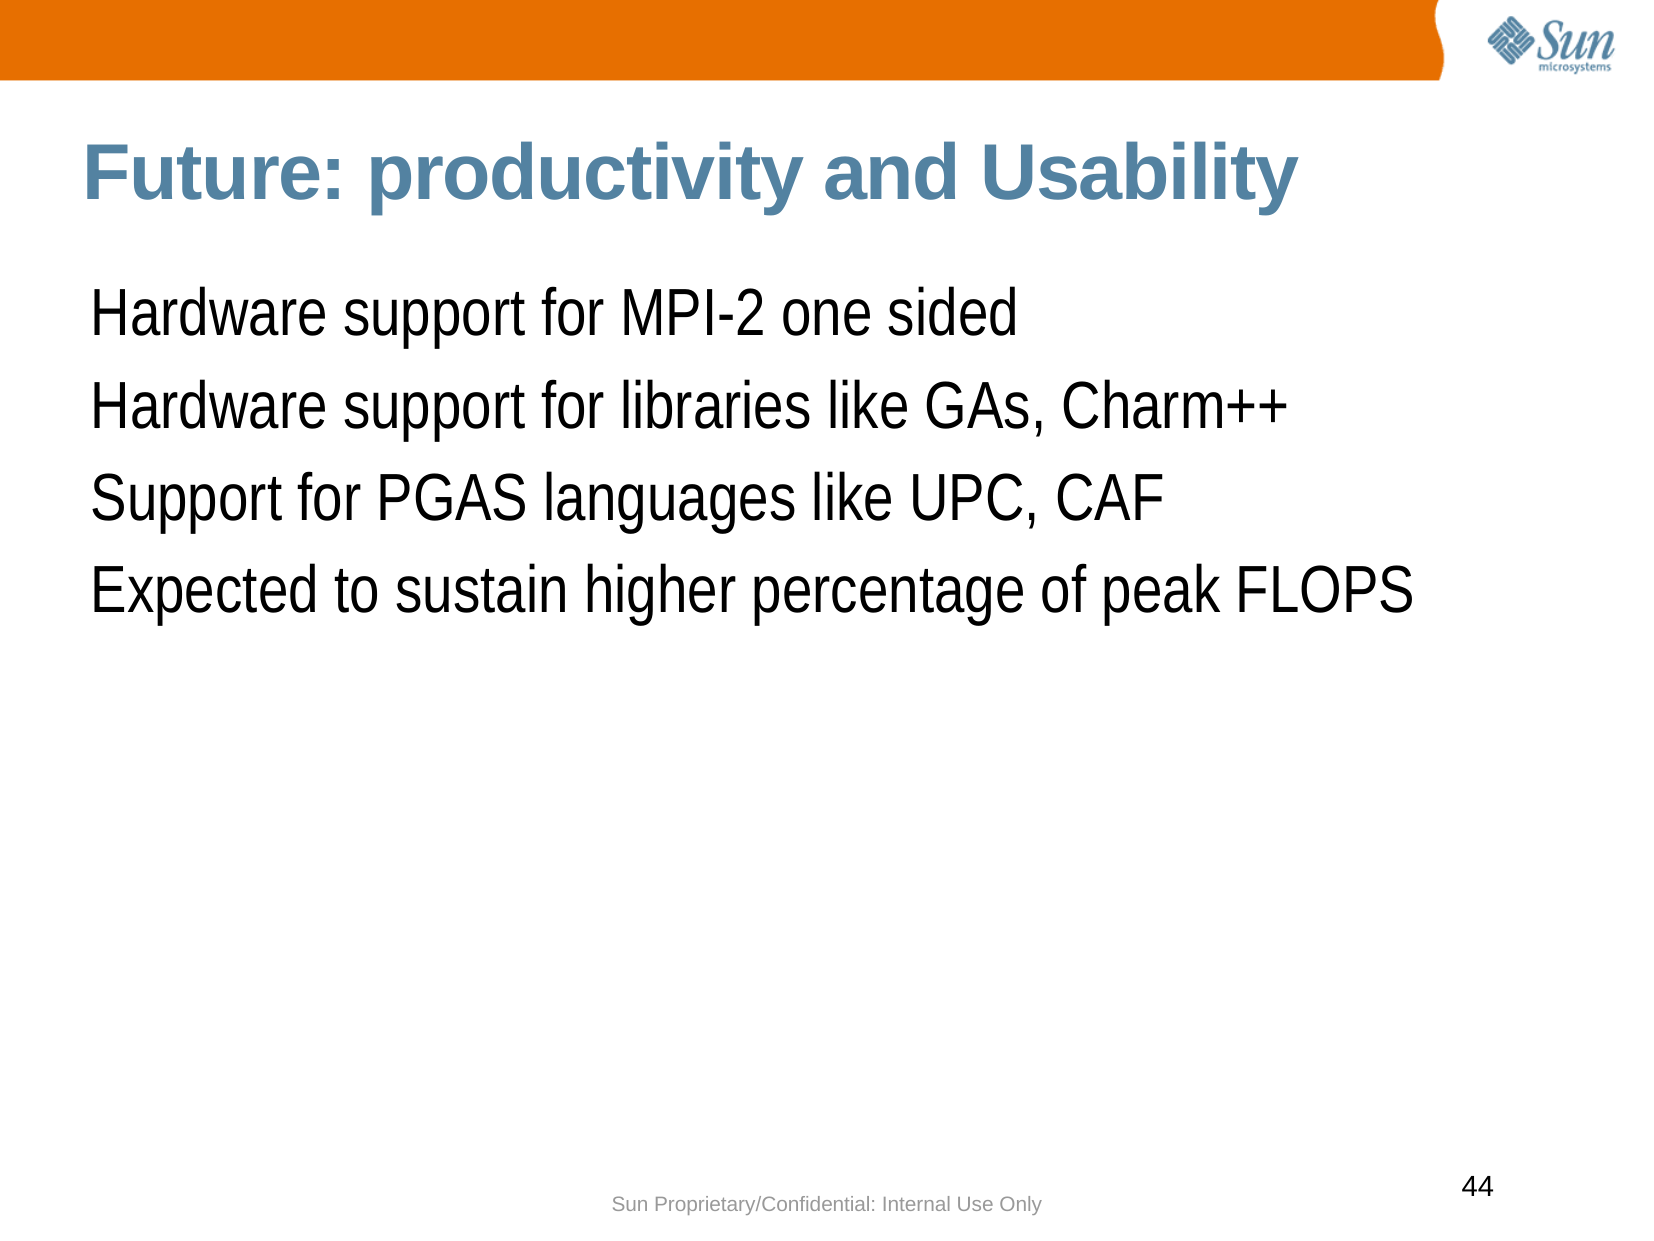

# Future: productivity and Usability
Hardware support for MPI-2 one sided
Hardware support for libraries like GAs, Charm++
Support for PGAS languages like UPC, CAF
Expected to sustain higher percentage of peak FLOPS